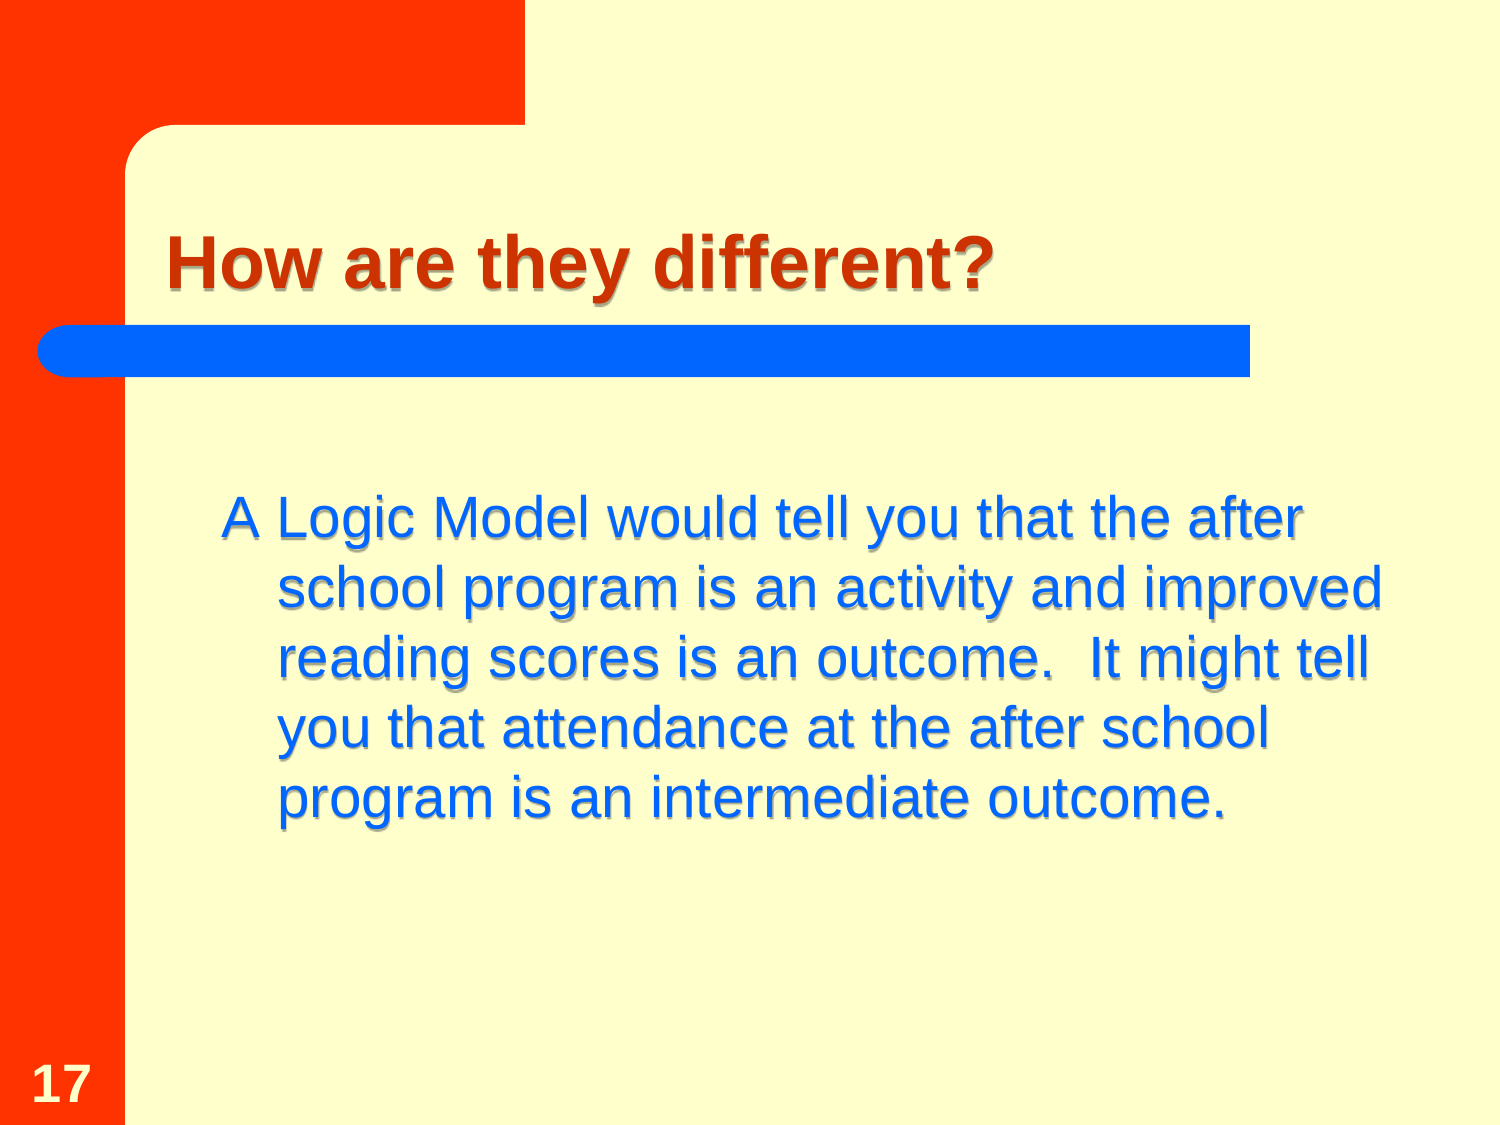

# How are they different?
A Logic Model would tell you that the after school program is an activity and improved reading scores is an outcome. It might tell you that attendance at the after school program is an intermediate outcome.